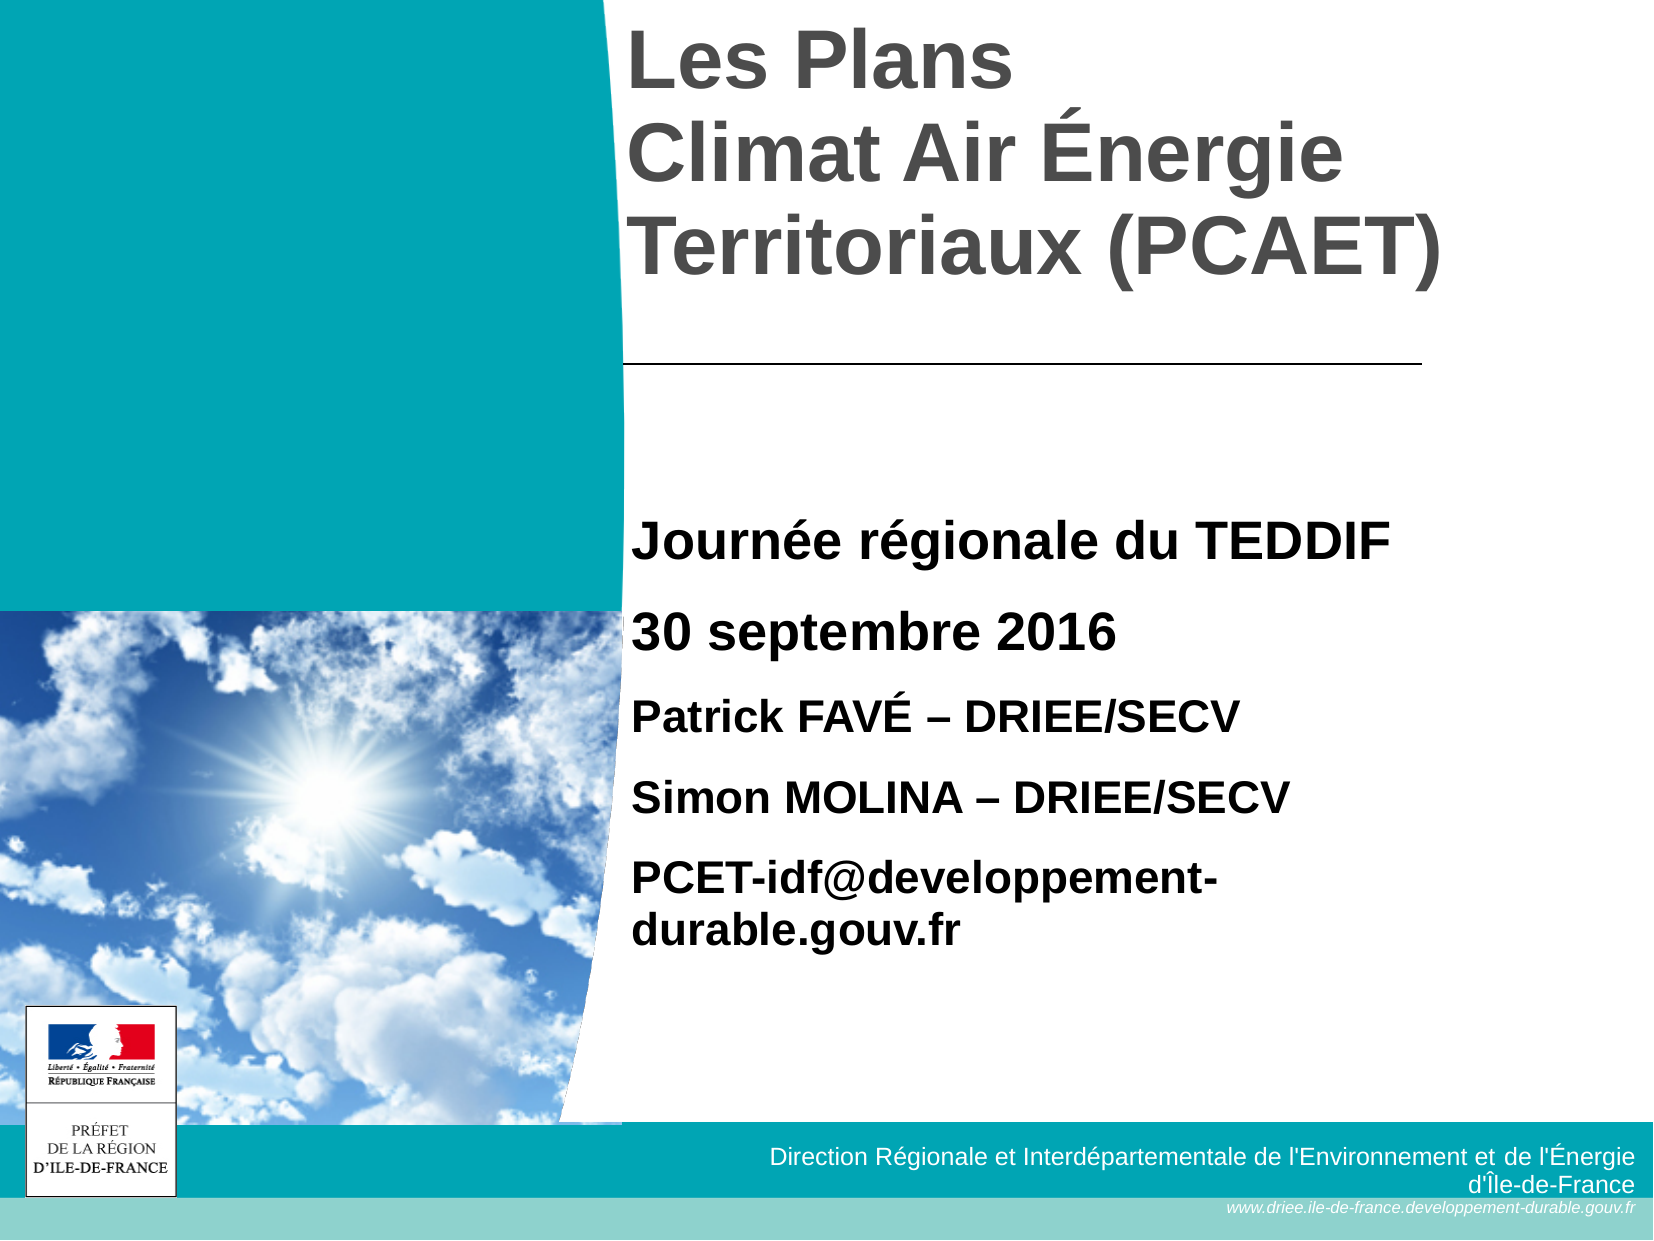

# Les Plans Climat Air Énergie Territoriaux (PCAET)
Journée régionale du TEDDIF
30 septembre 2016
Patrick FAVÉ – DRIEE/SECV
Simon MOLINA – DRIEE/SECV
PCET-idf@developpement-durable.gouv.fr